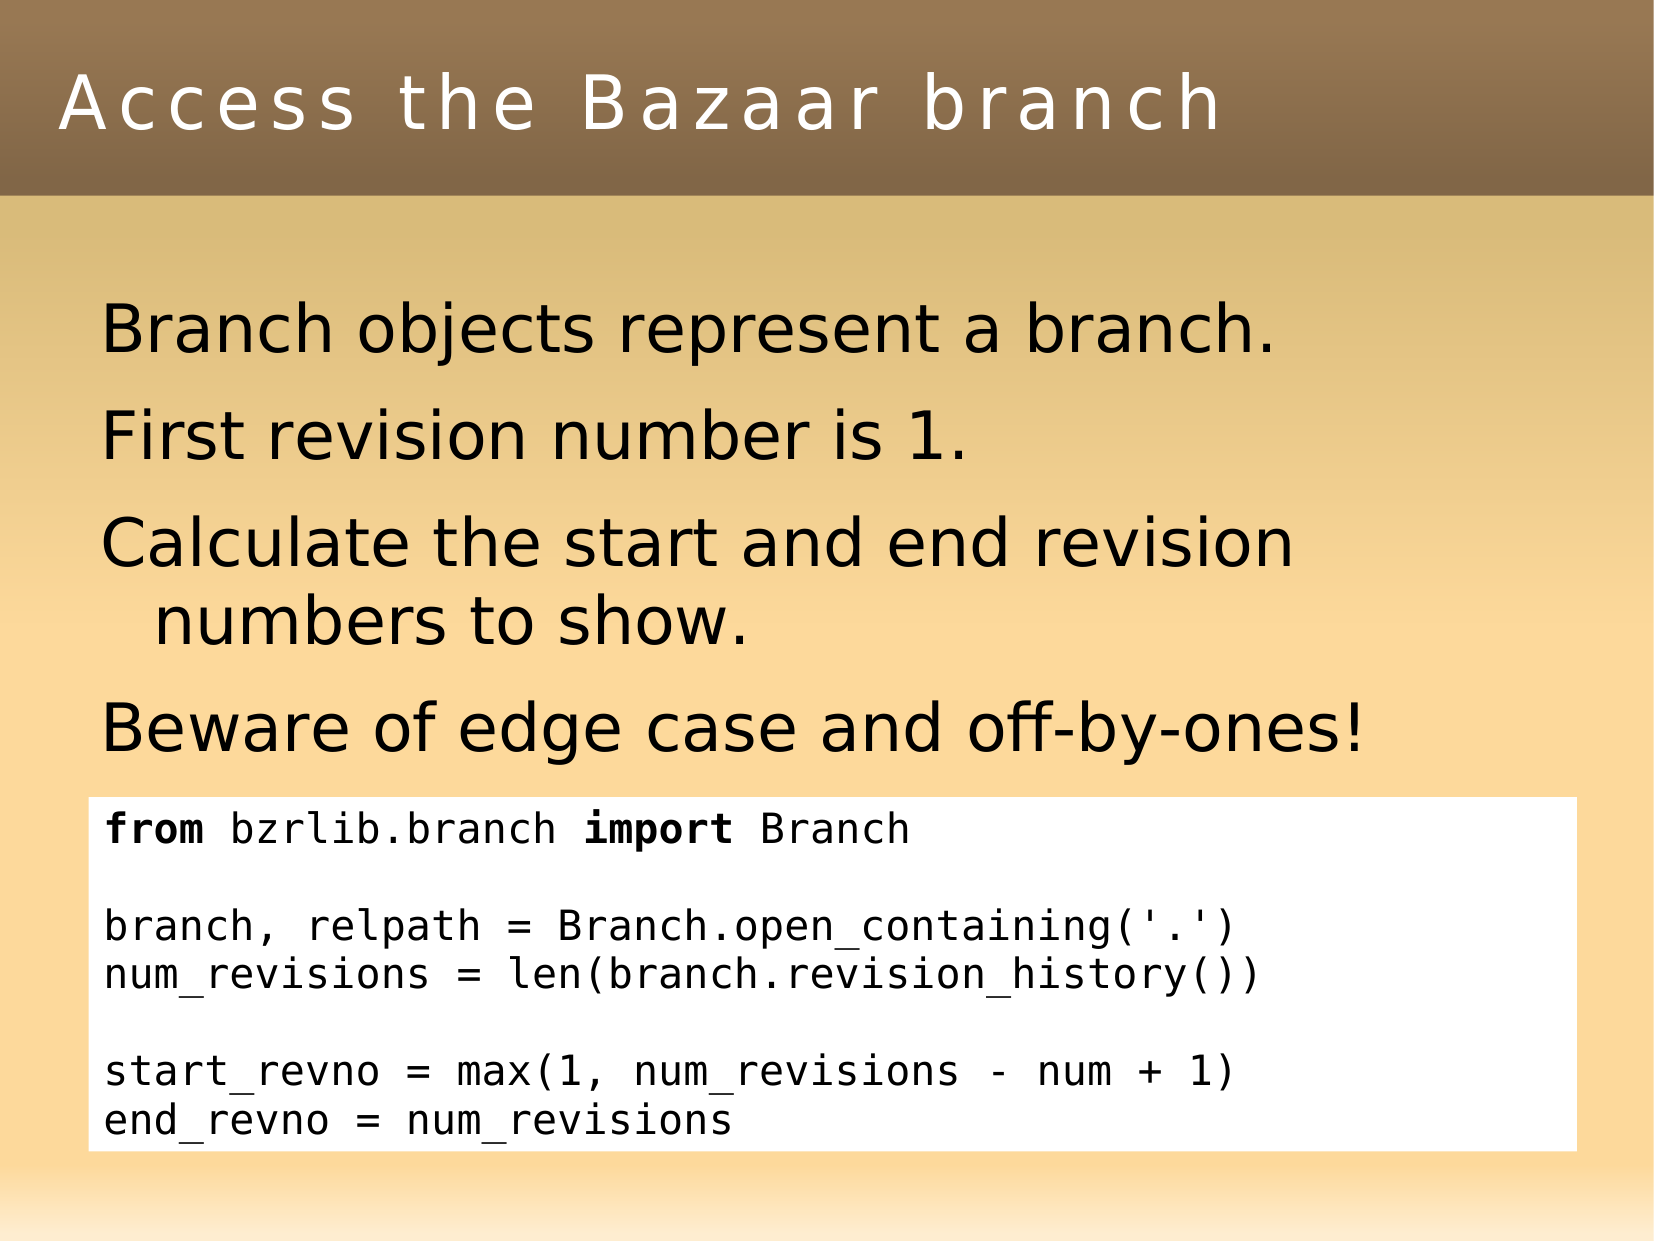

# Access the Bazaar branch
Branch objects represent a branch.
First revision number is 1.
Calculate the start and end revision numbers to show.
Beware of edge case and off-by-ones!
from bzrlib.branch import Branch
branch, relpath = Branch.open_containing('.')
num_revisions = len(branch.revision_history())
start_revno = max(1, num_revisions - num + 1)
end_revno = num_revisions